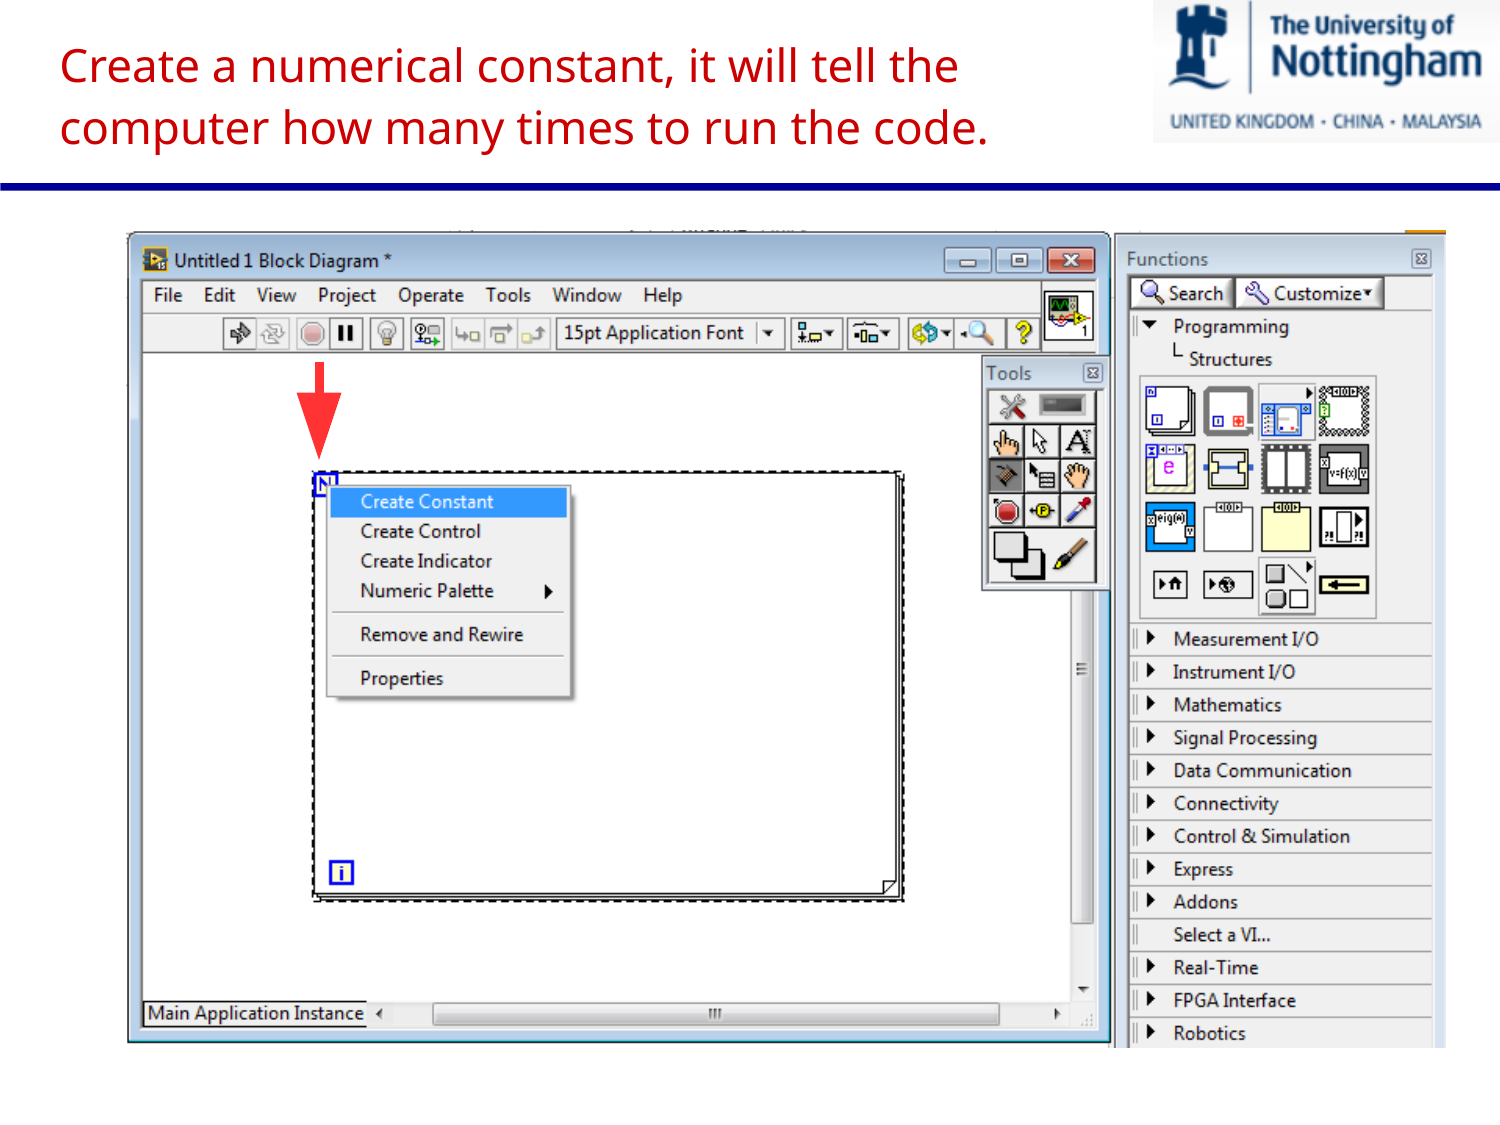

# Create a numerical constant, it will tell the computer how many times to run the code.